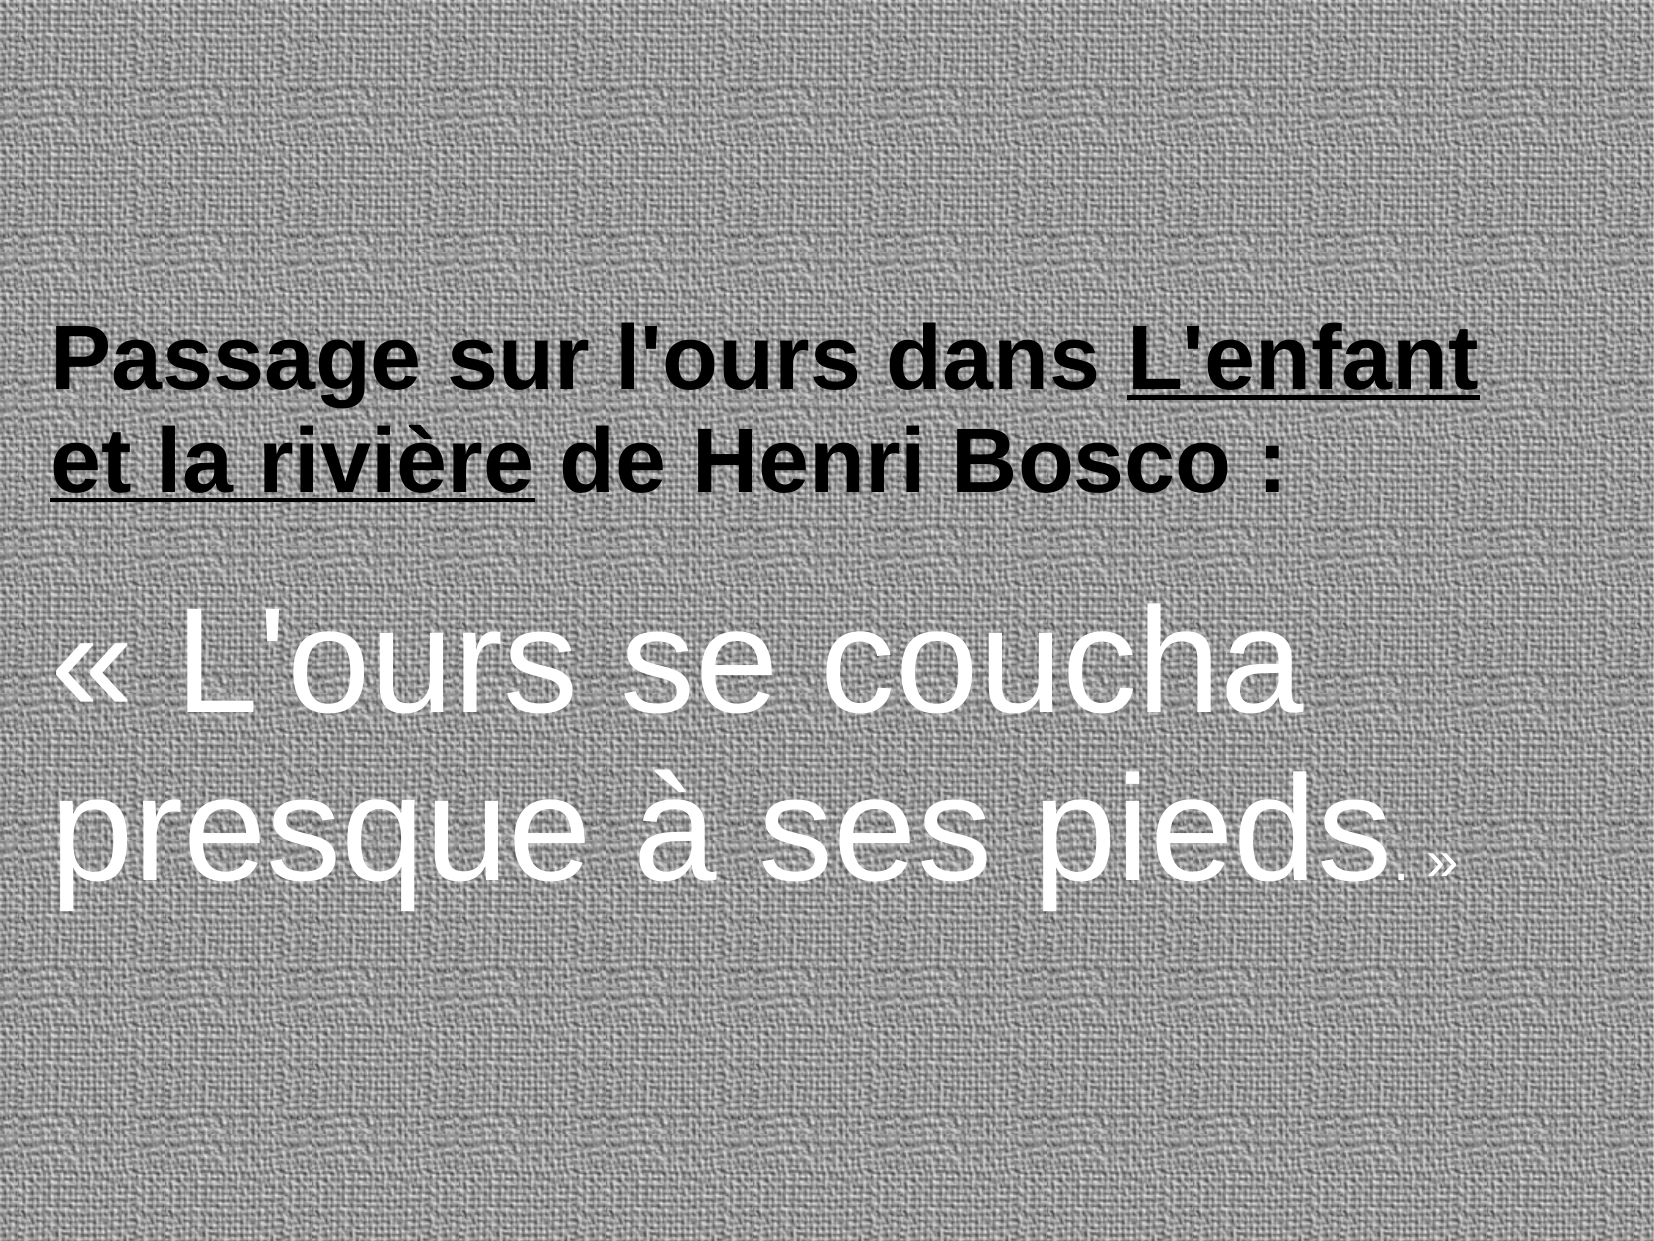

Passage sur l'ours dans L'enfant et la rivière de Henri Bosco :
« L'ours se coucha presque à ses pieds. »